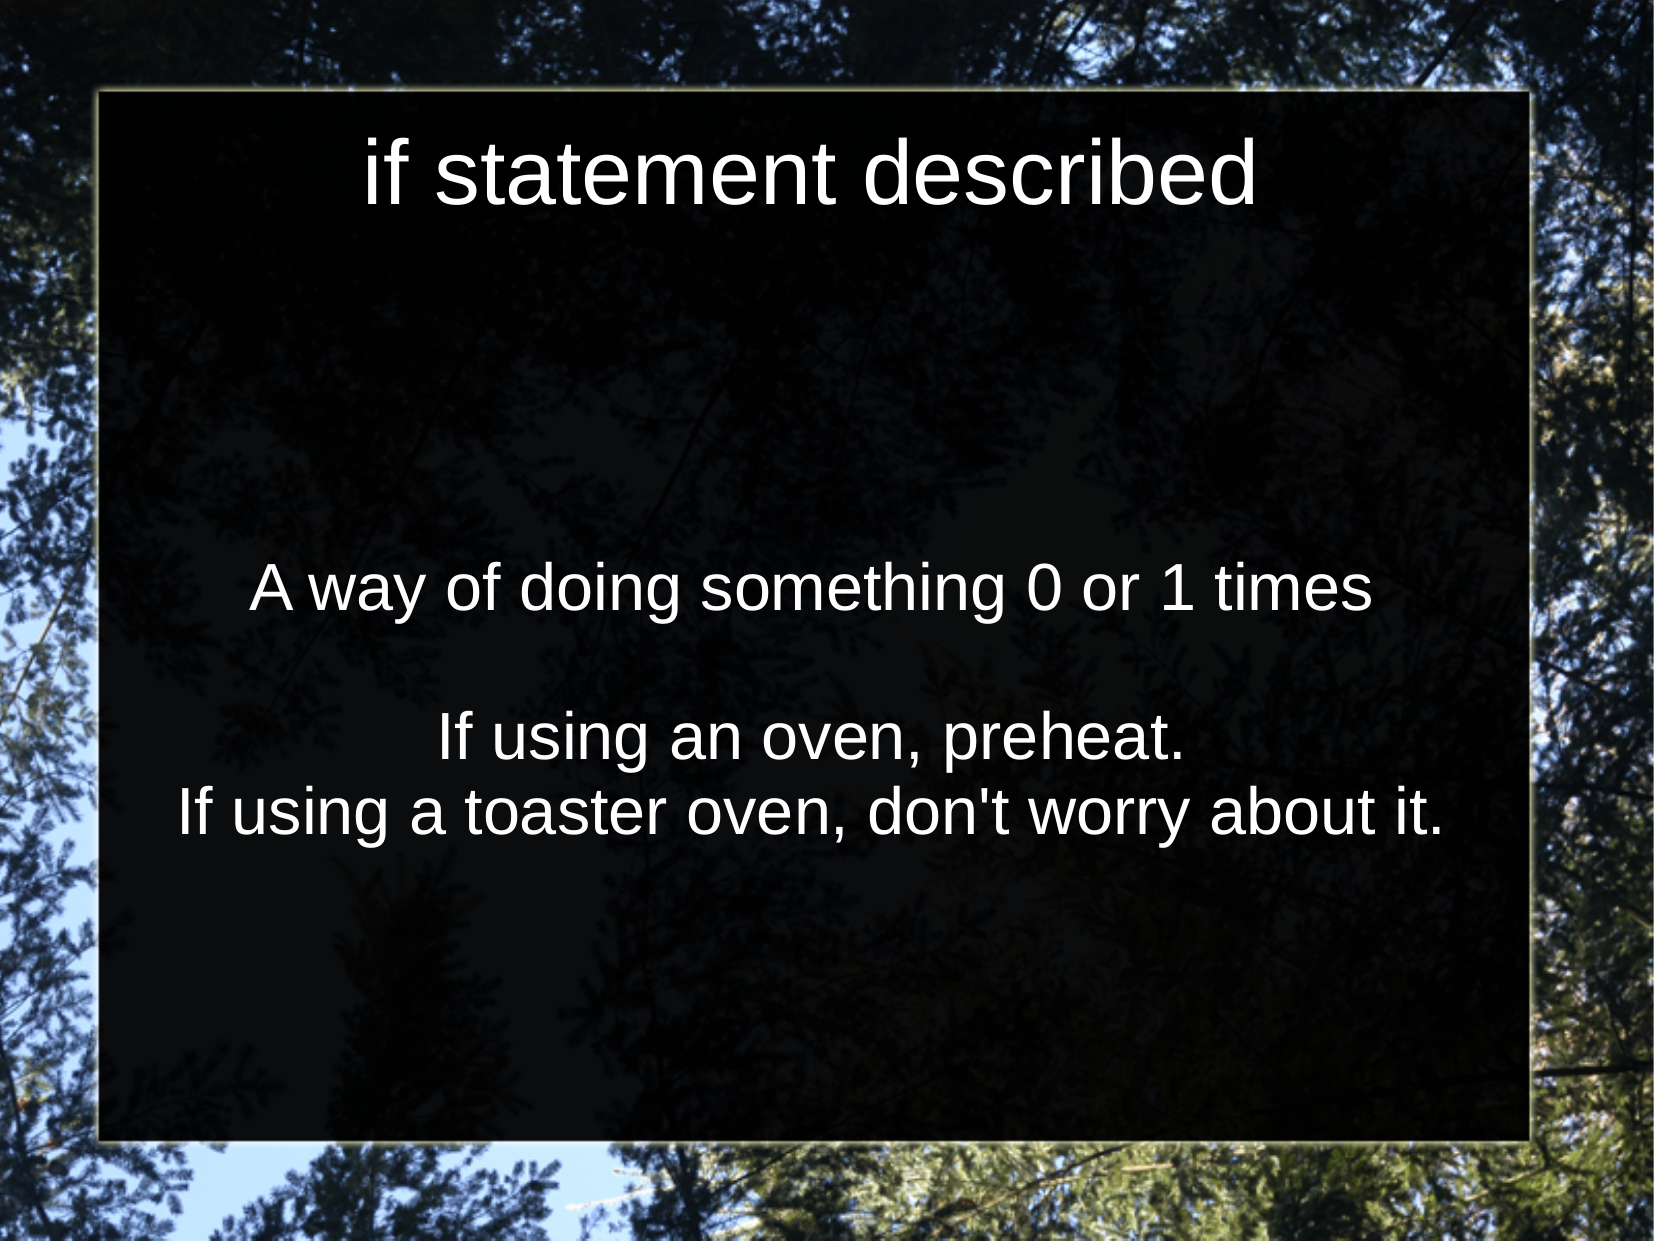

# if statement described
A way of doing something 0 or 1 times
If using an oven, preheat.
If using a toaster oven, don't worry about it.